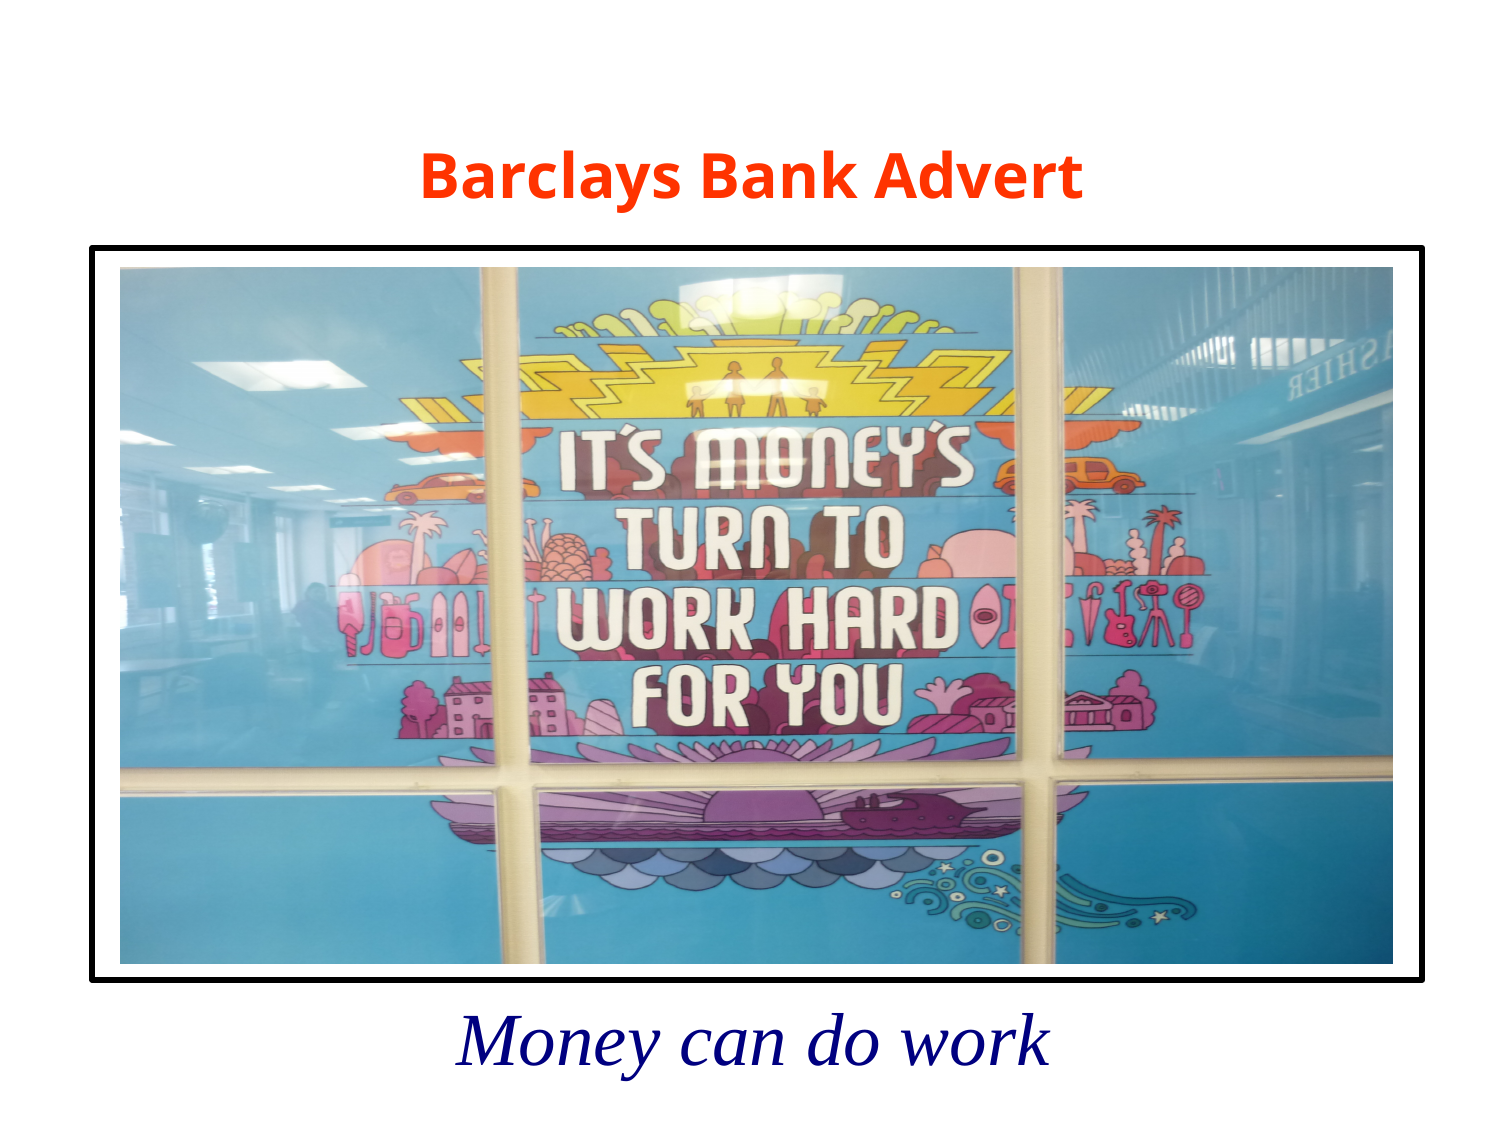

Barclays Bank Advert
Money can do work